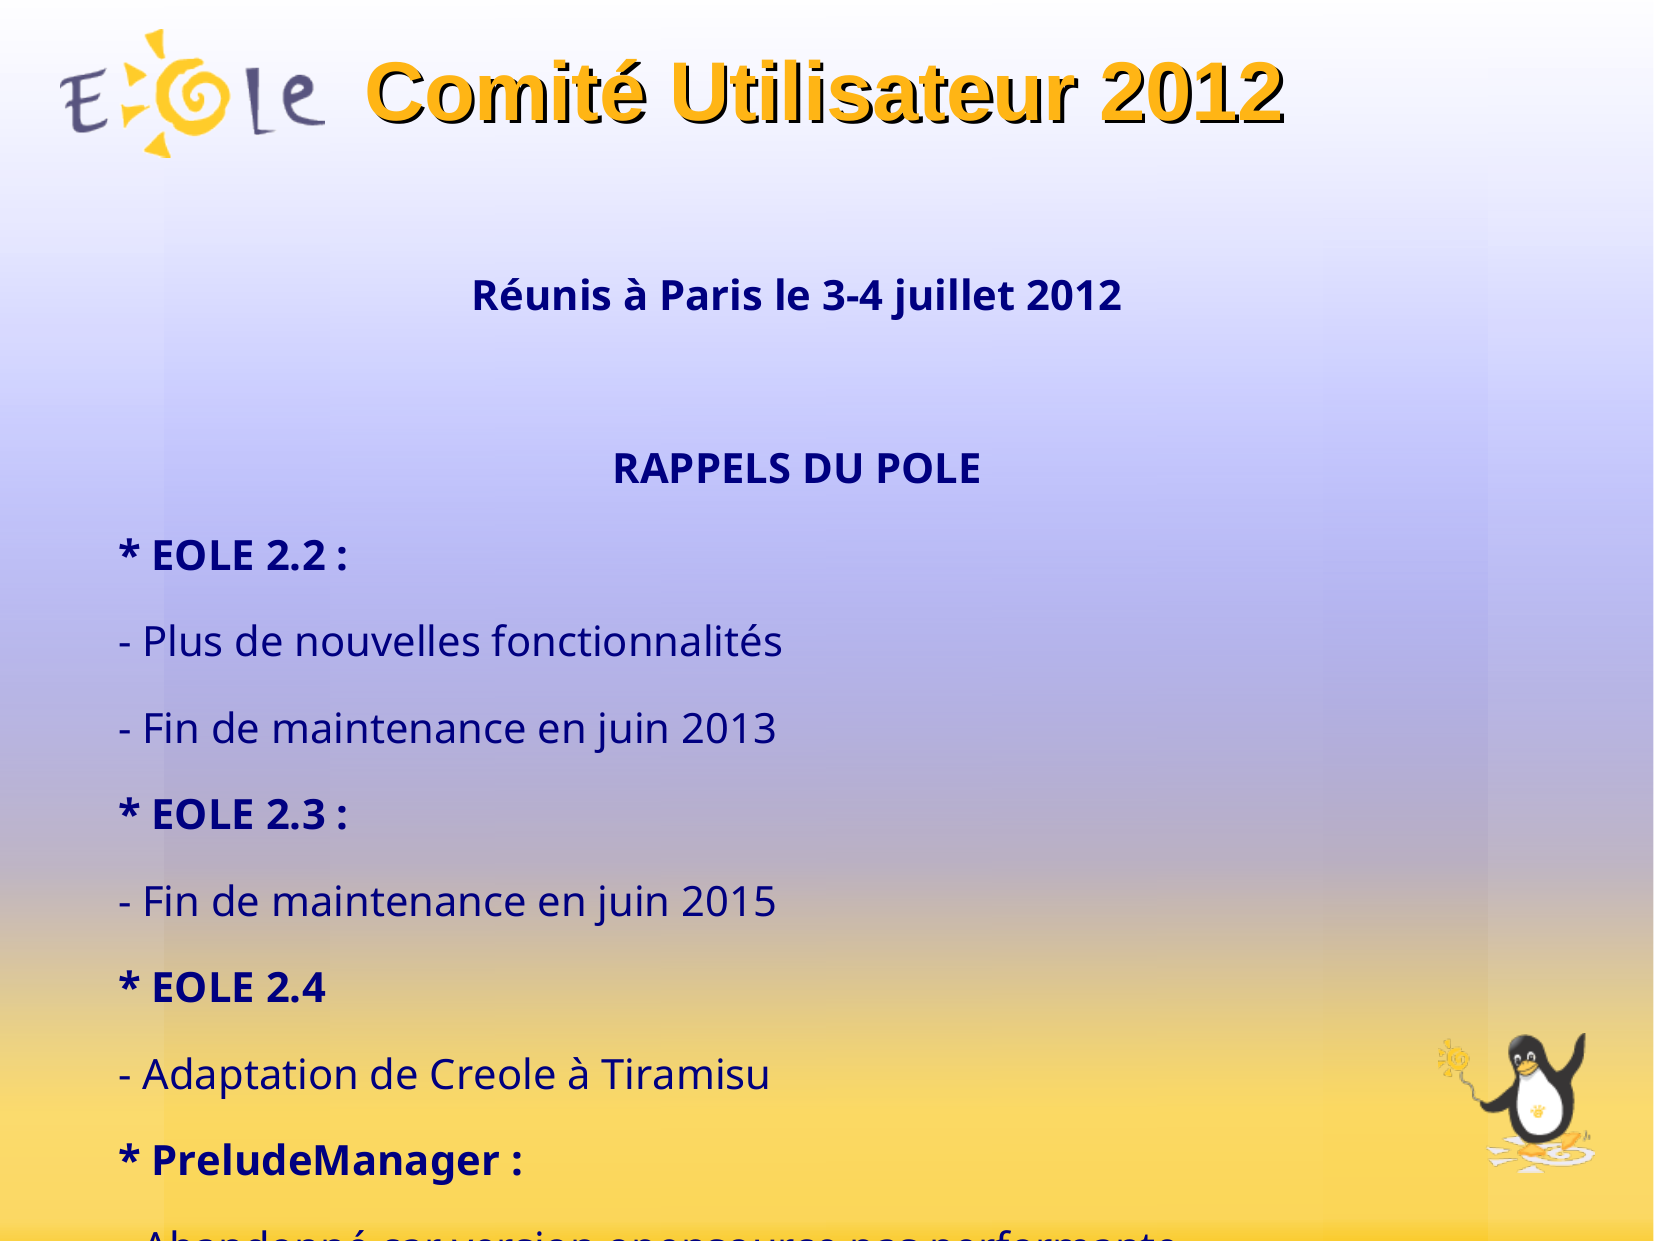

# Comité Utilisateur 2012
Réunis à Paris le 3-4 juillet 2012
RAPPELS DU POLE
* EOLE 2.2 :
- Plus de nouvelles fonctionnalités
- Fin de maintenance en juin 2013
* EOLE 2.3 :
- Fin de maintenance en juin 2015
* EOLE 2.4
- Adaptation de Creole à Tiramisu
* PreludeManager :
- Abandonné car version opensource pas performante